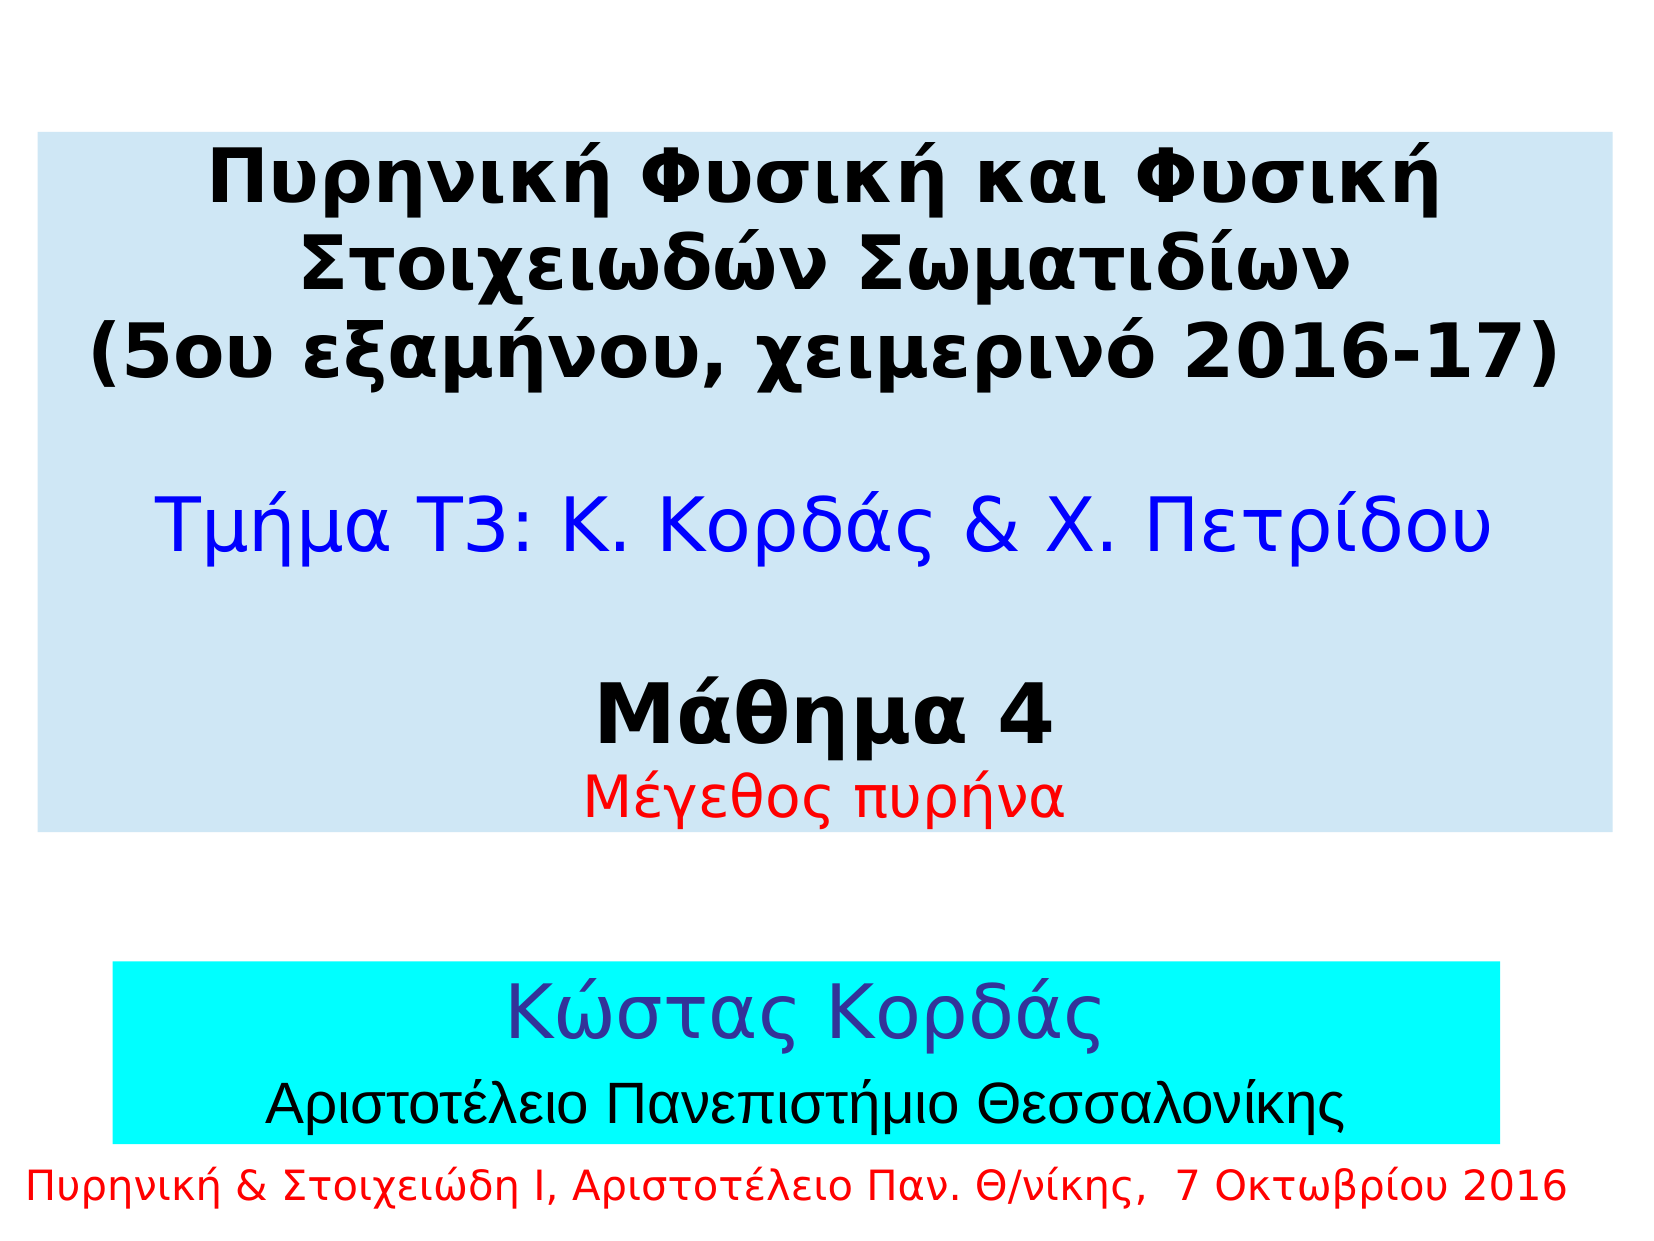

# Πυρηνική Φυσική και Φυσική Στοιχειωδών Σωματιδίων (5ου εξαμήνου, χειμερινό 2016-17) Τμήμα T3: Κ. Κορδάς & Χ. Πετρίδου Μάθημα 4 Mέγεθος πυρήνα
Κώστας Κορδάς
Αριστοτέλειο Πανεπιστήμιο Θεσσαλονίκης
Πυρηνική & Στοιχειώδη Ι, Αριστοτέλειο Παν. Θ/νίκης, 7 Οκτωβρίου 2016